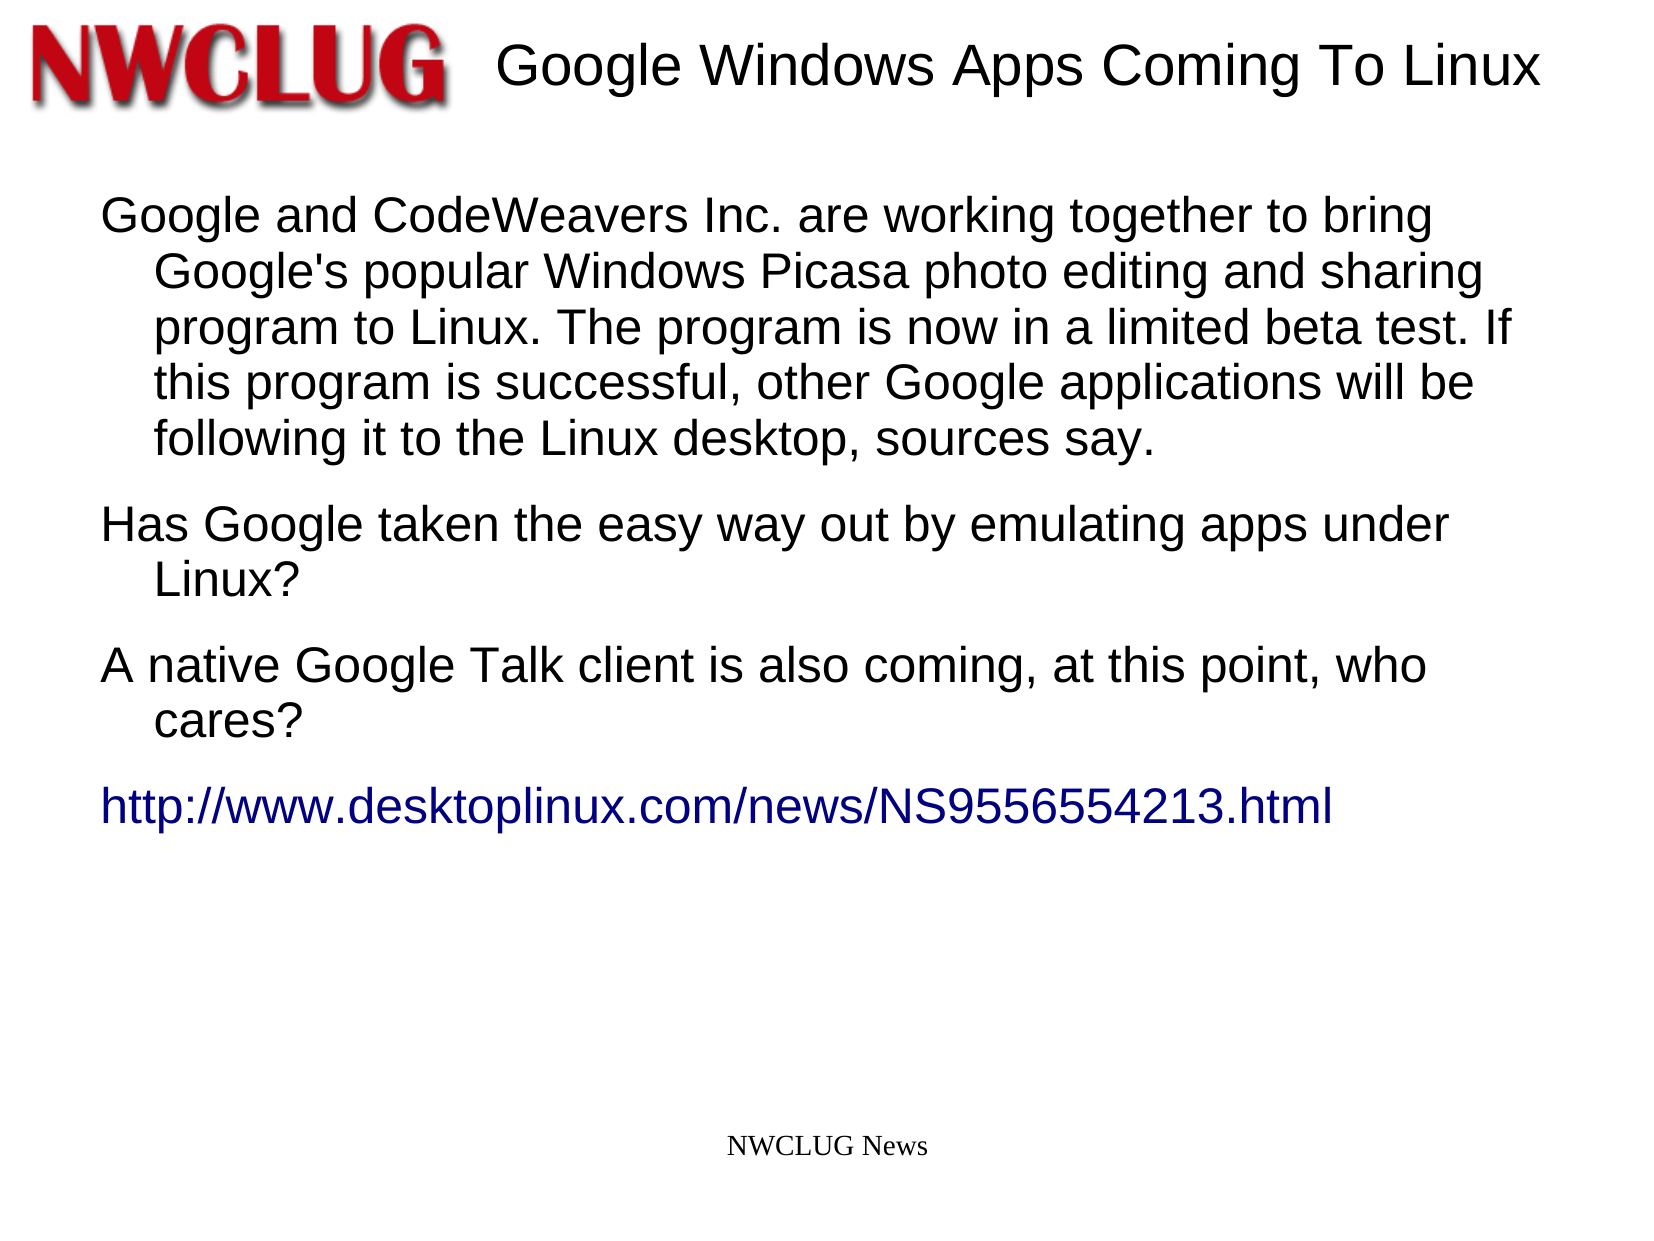

# Google Windows Apps Coming To Linux
Google and CodeWeavers Inc. are working together to bring Google's popular Windows Picasa photo editing and sharing program to Linux. The program is now in a limited beta test. If this program is successful, other Google applications will be following it to the Linux desktop, sources say.
Has Google taken the easy way out by emulating apps under Linux?
A native Google Talk client is also coming, at this point, who cares?
http://www.desktoplinux.com/news/NS9556554213.html